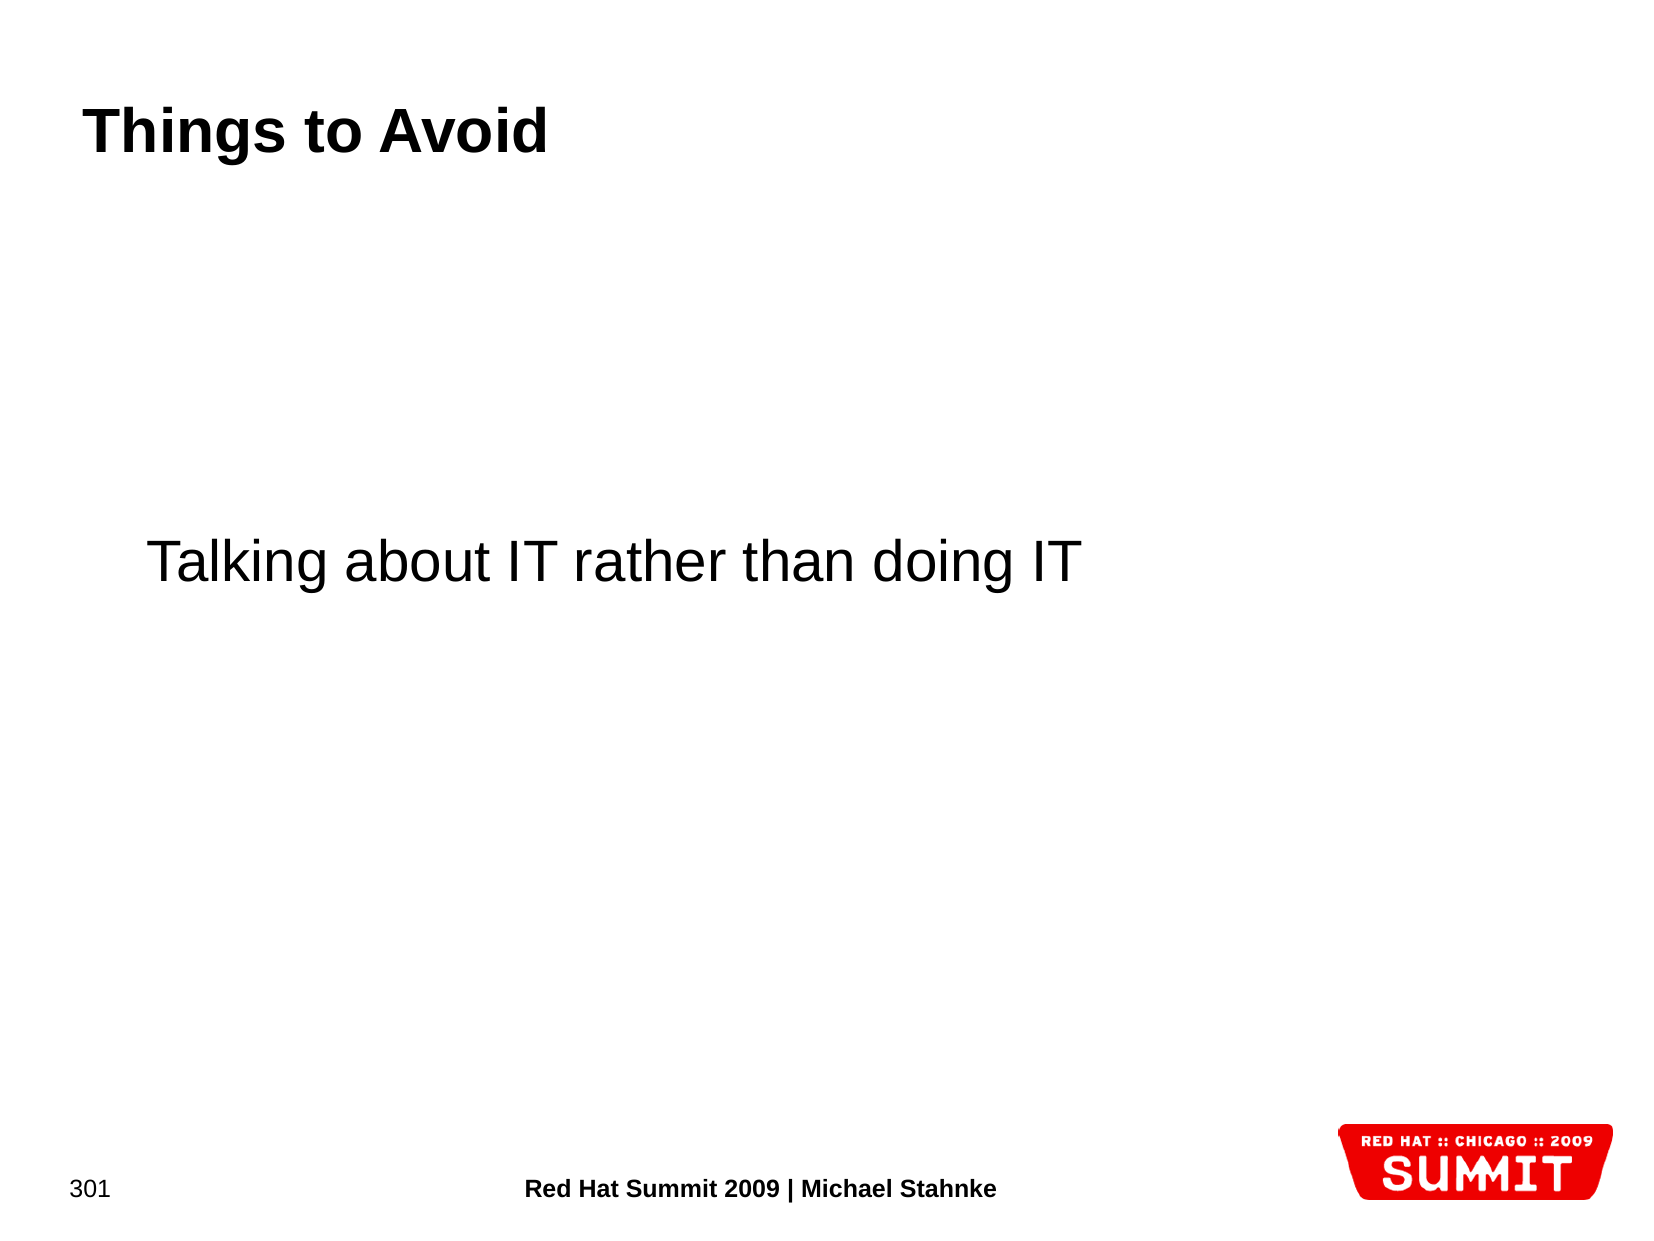

# Things to Avoid
Talking about IT rather than doing IT